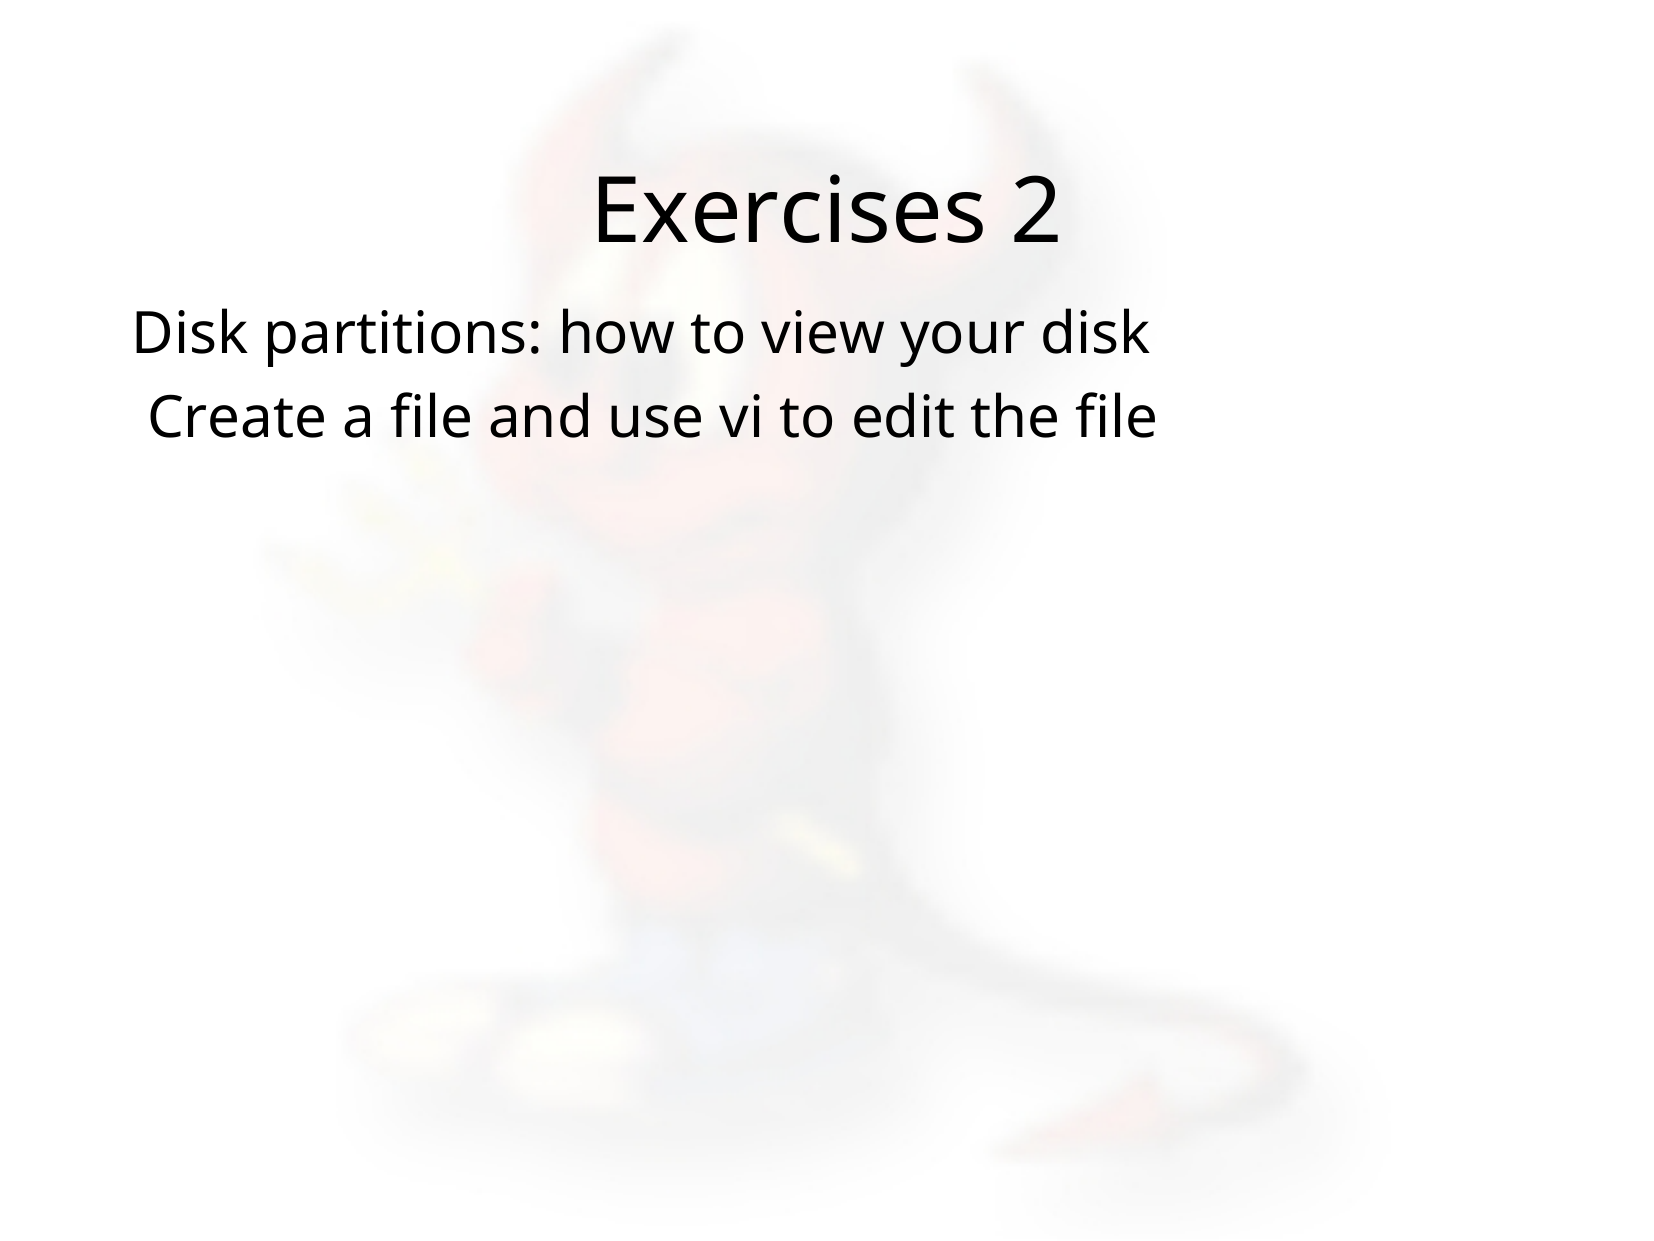

# Exercises 2
Disk partitions: how to view your disk
 Create a file and use vi to edit the file